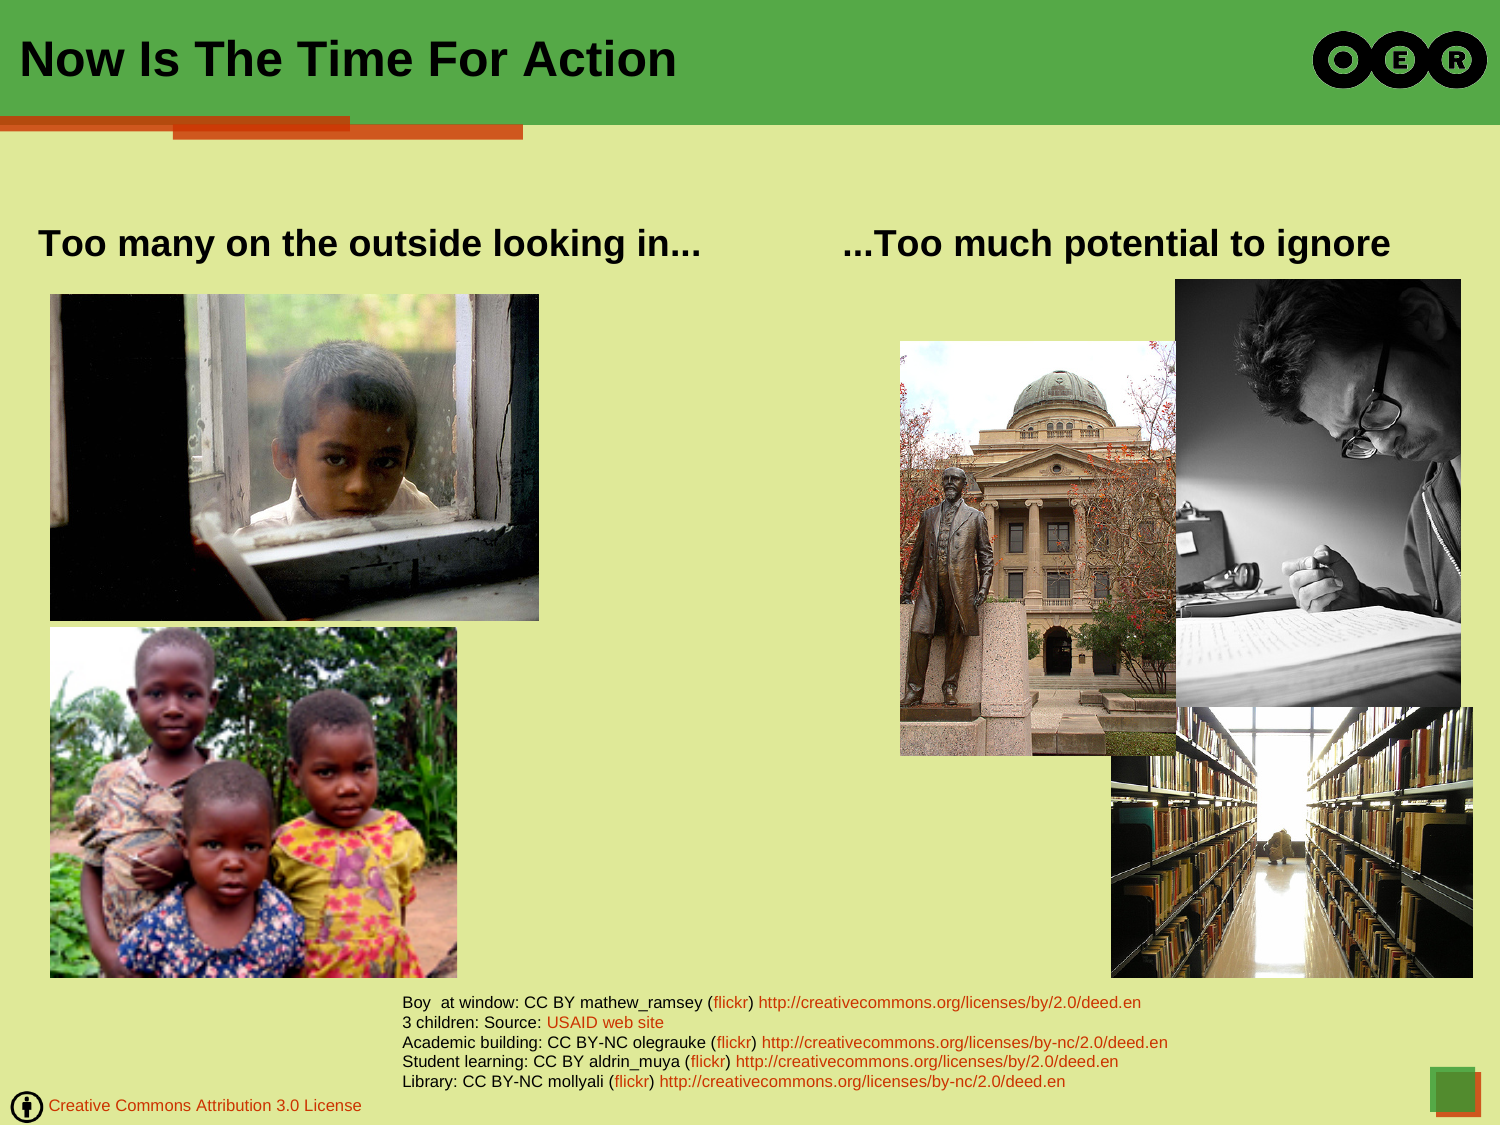

Now Is The Time For Action
Too many on the outside looking in...
...Too much potential to ignore
Boy at window: CC BY mathew_ramsey (flickr) http://creativecommons.org/licenses/by/2.0/deed.en
3 children: Source: USAID web site
Academic building: CC BY-NC olegrauke (flickr) http://creativecommons.org/licenses/by-nc/2.0/deed.en
Student learning: CC BY aldrin_muya (flickr) http://creativecommons.org/licenses/by/2.0/deed.en
Library: CC BY-NC mollyali (flickr) http://creativecommons.org/licenses/by-nc/2.0/deed.en